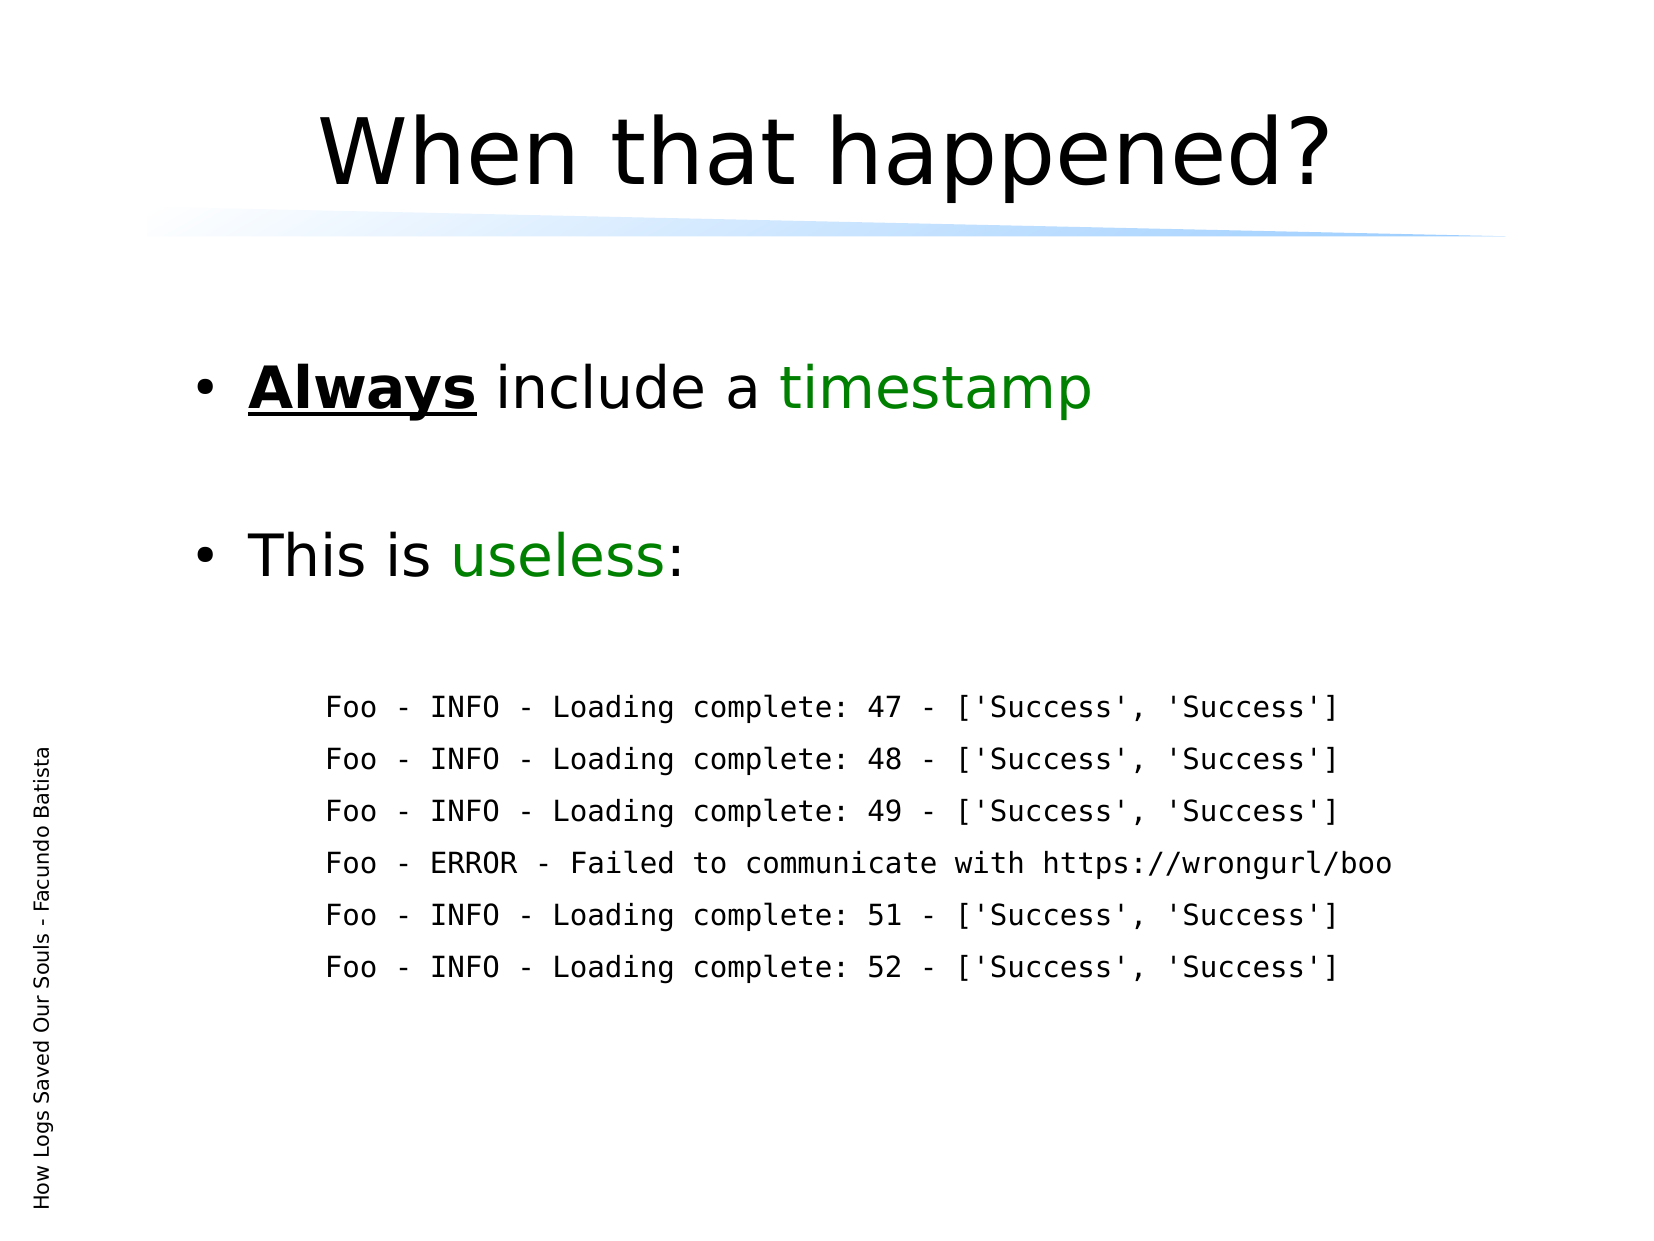

# When that happened?
Always include a timestamp
This is useless:
		Foo - INFO - Loading complete: 47 - ['Success', 'Success']
		Foo - INFO - Loading complete: 48 - ['Success', 'Success']
		Foo - INFO - Loading complete: 49 - ['Success', 'Success']
		Foo - ERROR - Failed to communicate with https://wrongurl/boo
		Foo - INFO - Loading complete: 51 - ['Success', 'Success']
		Foo - INFO - Loading complete: 52 - ['Success', 'Success']